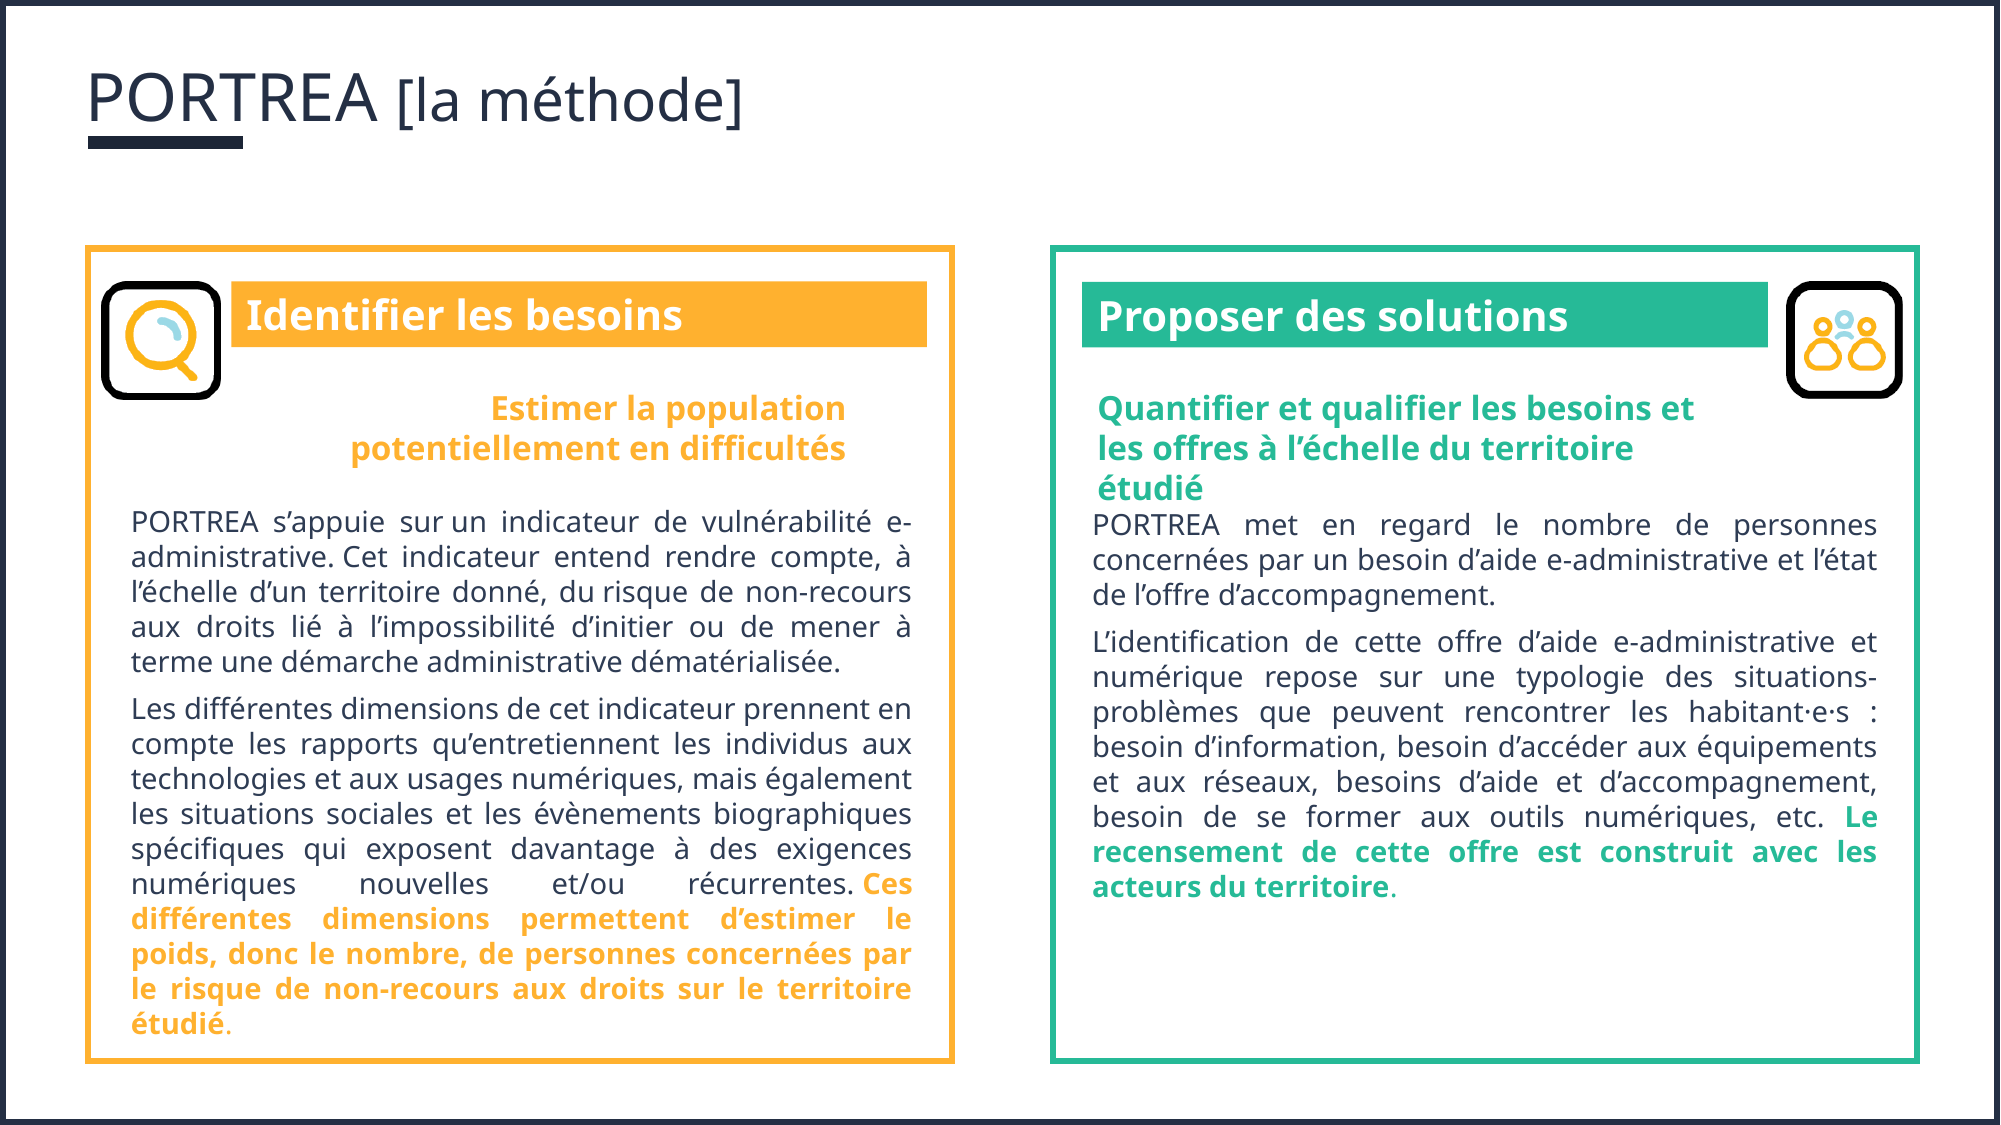

PORTREA [la méthode]
Identifier les besoins
Proposer des solutions
Estimer la population potentiellement en difficultés
Quantifier et qualifier les besoins et les offres à l’échelle du territoire étudié
PORTREA s’appuie sur un indicateur de vulnérabilité e-administrative. Cet indicateur entend rendre compte, à l’échelle d’un territoire donné, du risque de non-recours aux droits lié à l’impossibilité d’initier ou de mener à terme une démarche administrative dématérialisée.
Les différentes dimensions de cet indicateur prennent en compte les rapports qu’entretiennent les individus aux technologies et aux usages numériques, mais également les situations sociales et les évènements biographiques spécifiques qui exposent davantage à des exigences numériques nouvelles et/ou récurrentes. Ces différentes dimensions permettent d’estimer le poids, donc le nombre, de personnes concernées par le risque de non-recours aux droits sur le territoire étudié.
PORTREA met en regard le nombre de personnes concernées par un besoin d’aide e-administrative et l’état de l’offre d’accompagnement.
L’identification de cette offre d’aide e-administrative et numérique repose sur une typologie des situations-problèmes que peuvent rencontrer les habitant·e·s : besoin d’information, besoin d’accéder aux équipements et aux réseaux, besoins d’aide et d’accompagnement, besoin de se former aux outils numériques, etc. Le recensement de cette offre est construit avec les acteurs du territoire.